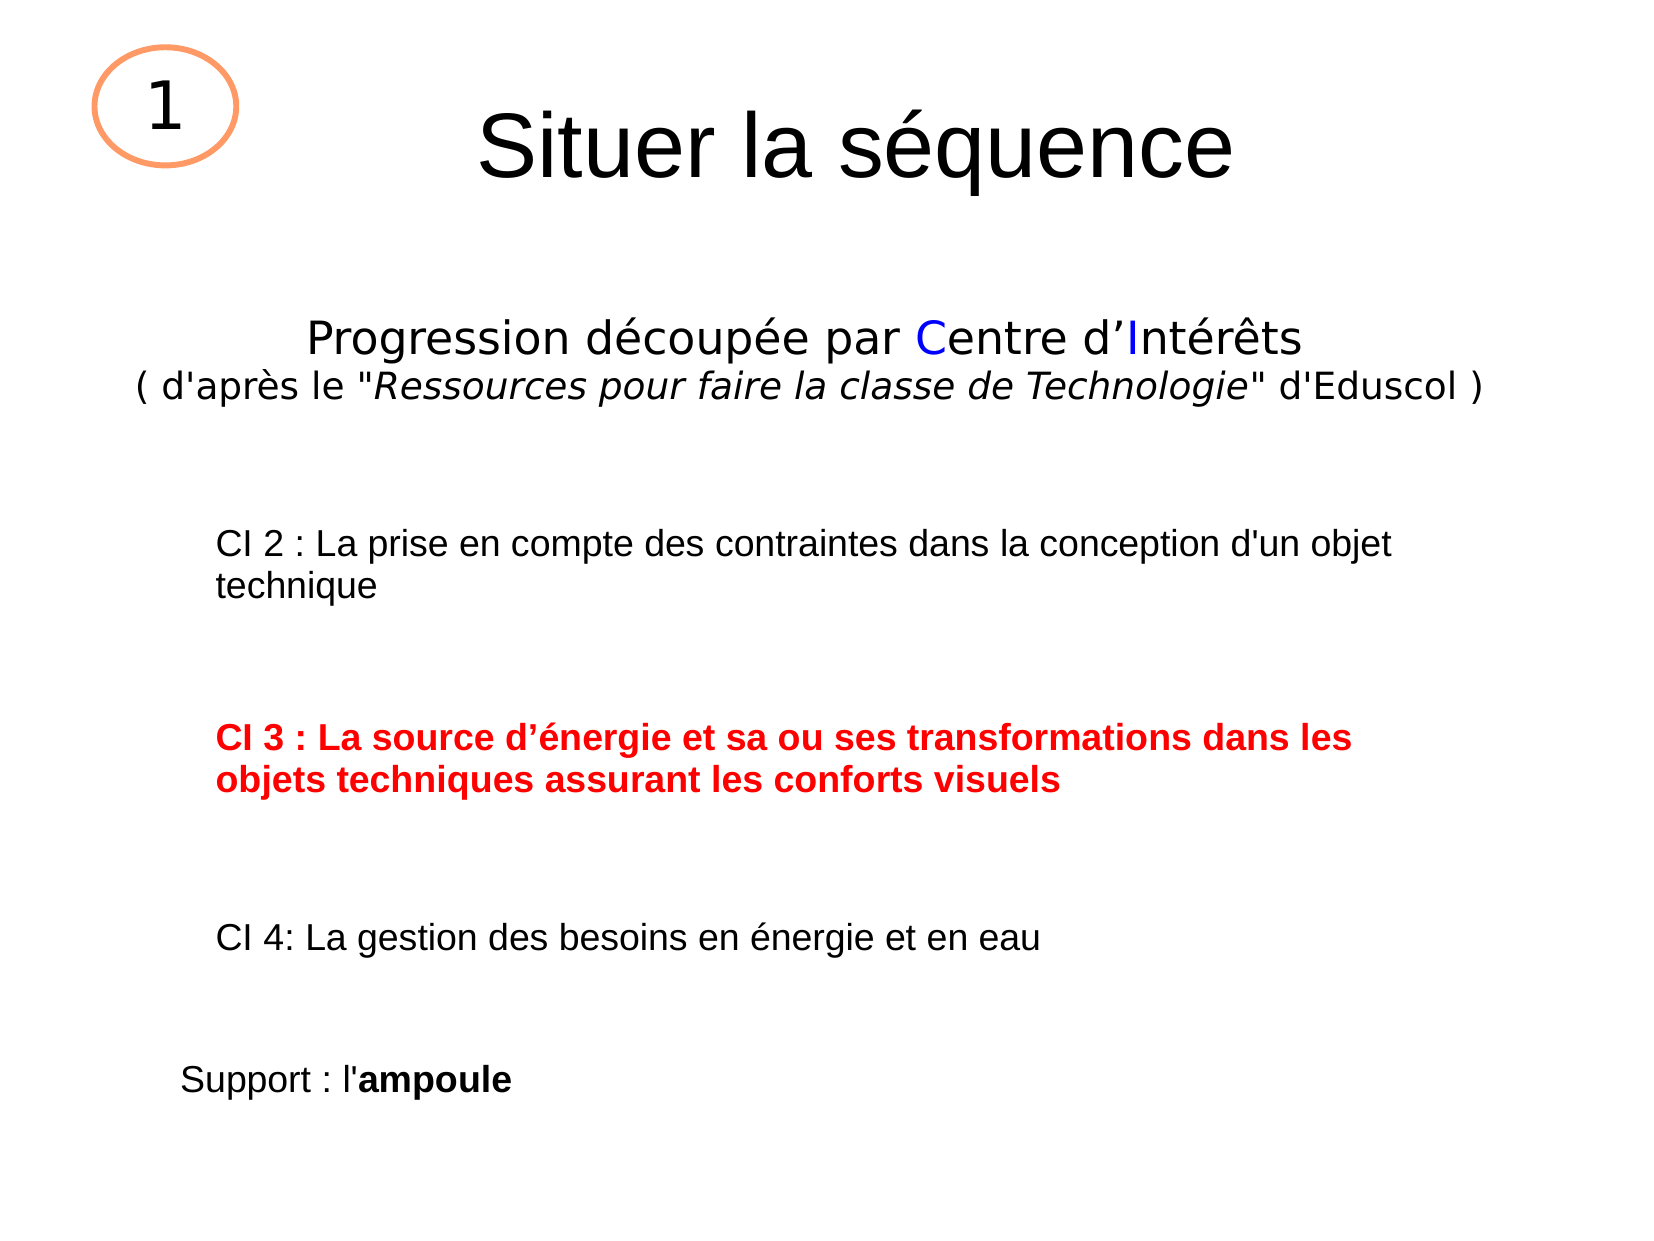

1
# Situer la séquence
Progression découpée par Centre d’Intérêts
 ( d'après le "Ressources pour faire la classe de Technologie" d'Eduscol )
CI 2 : La prise en compte des contraintes dans la conception d'un objet technique
CI 3 : La source d’énergie et sa ou ses transformations dans les objets techniques assurant les conforts visuels
CI 4: La gestion des besoins en énergie et en eau
Support : l'ampoule